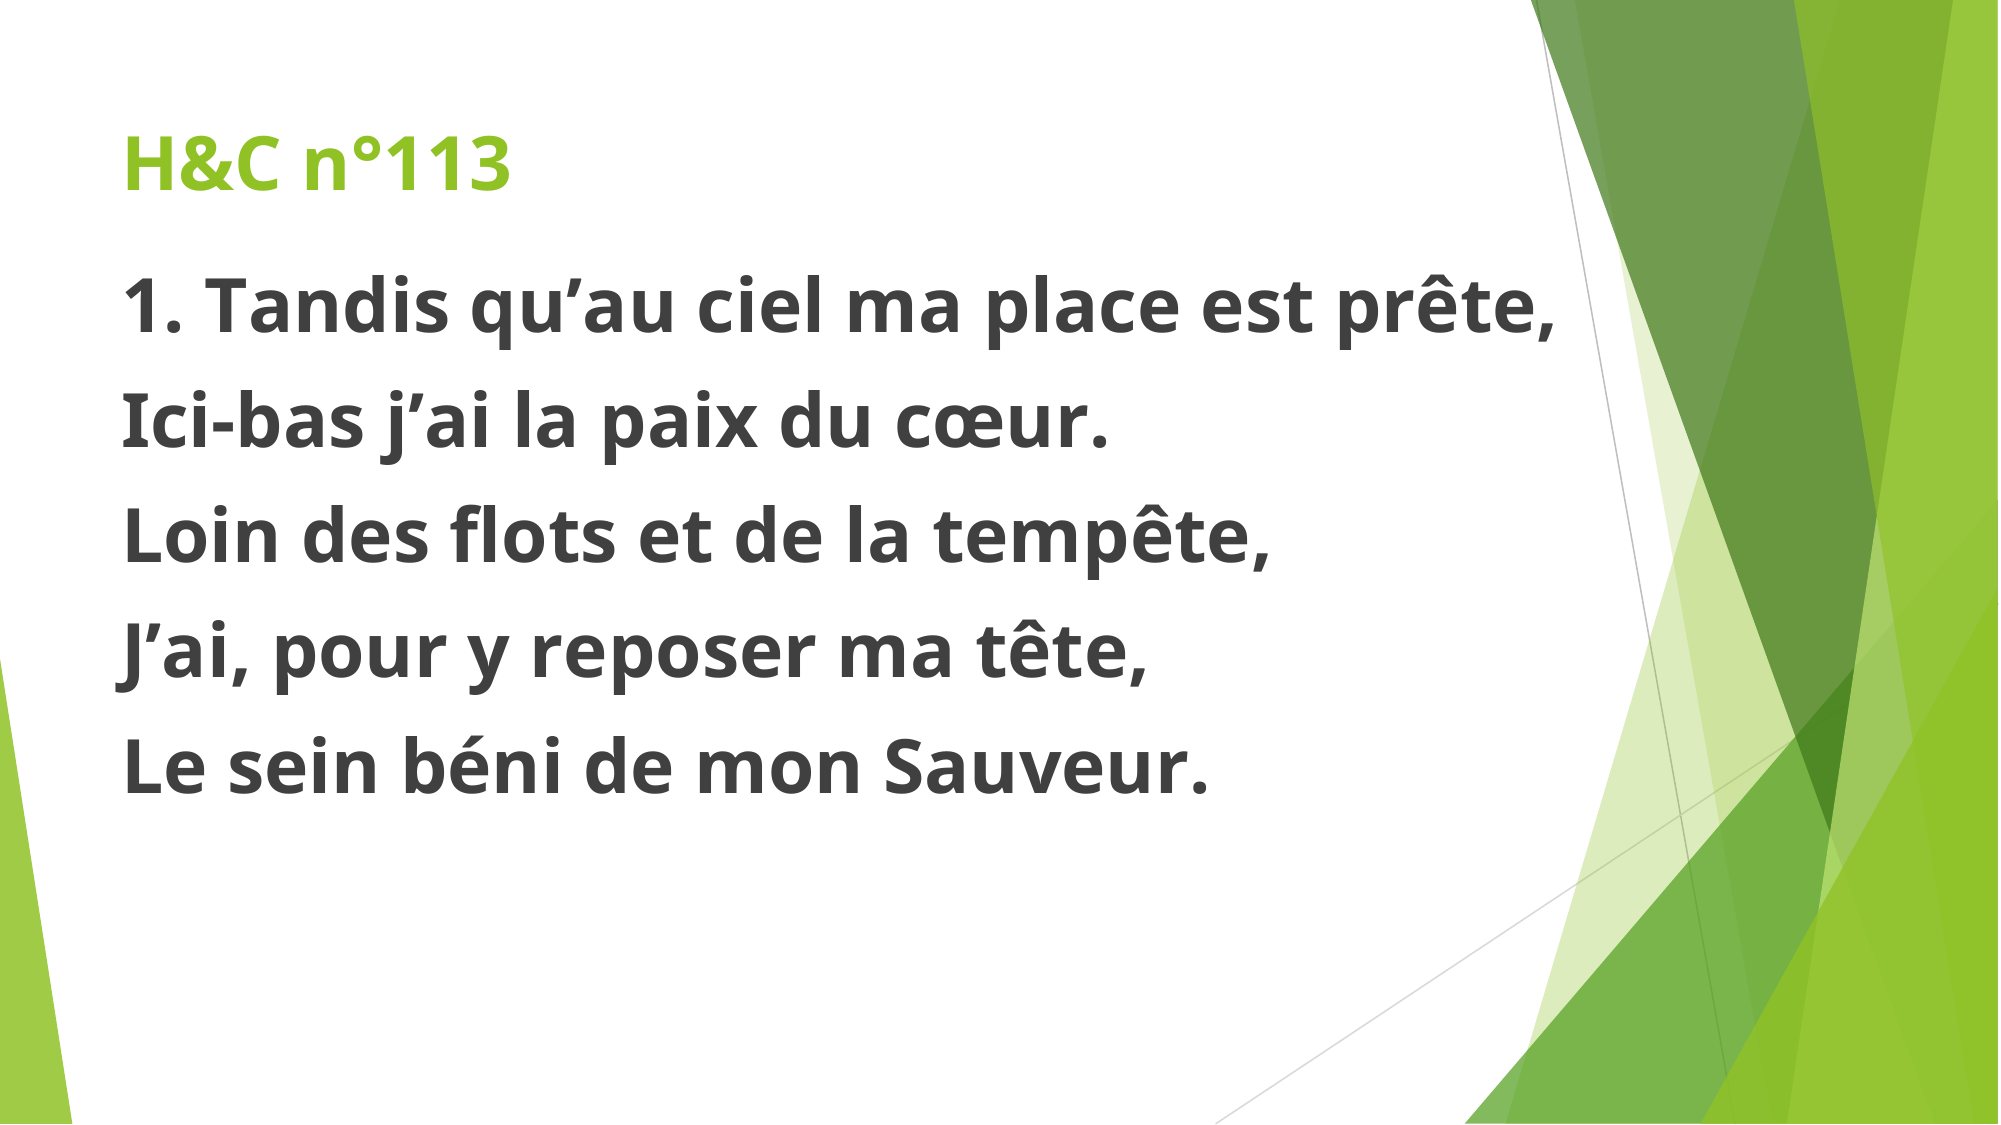

H&C n°113
1. Tandis qu’au ciel ma place est prête,
Ici-bas j’ai la paix du cœur.
Loin des flots et de la tempête,
J’ai, pour y reposer ma tête,
Le sein béni de mon Sauveur.